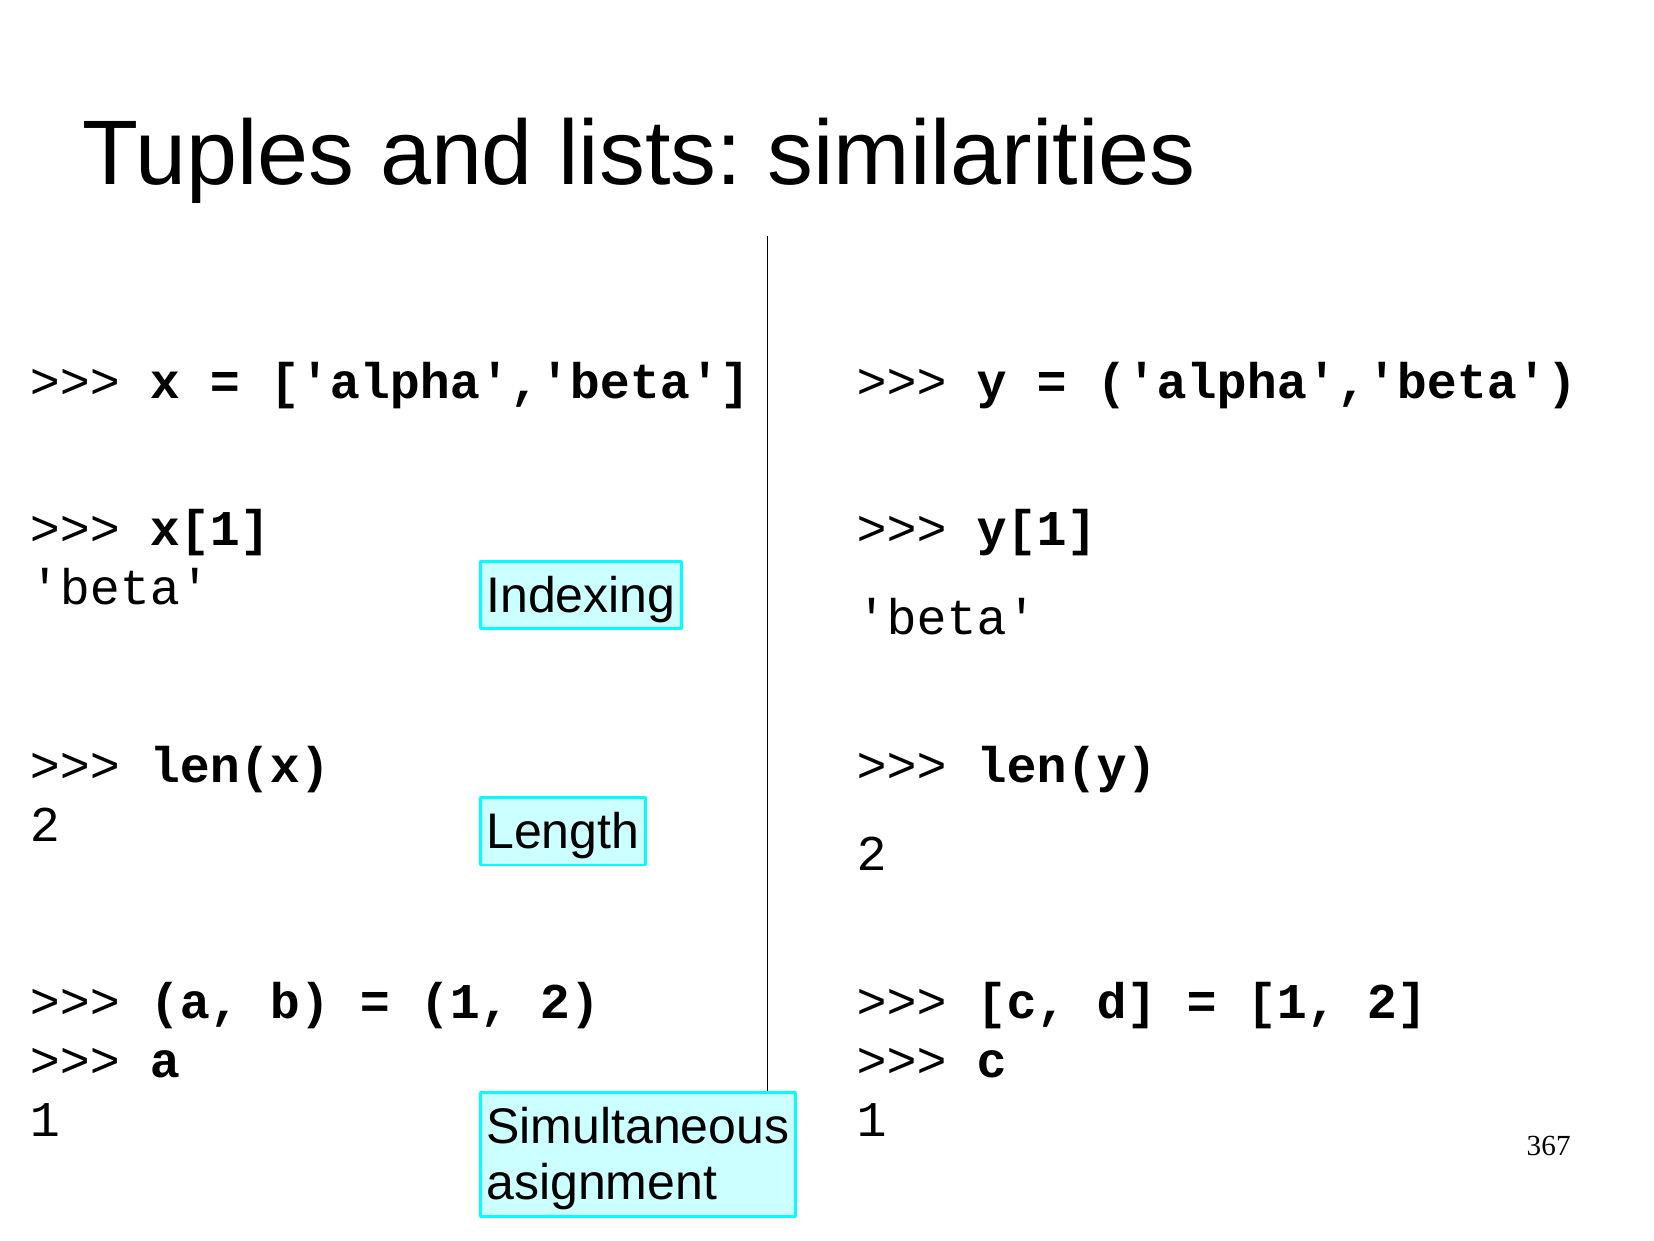

# Tuples and lists: similarities
>>>
x = ['alpha','beta']
>>>
y = ('alpha','beta')
>>>
x[1]
>>>
y[1]
'beta'
Indexing
'beta'
>>>
len(x)
>>>
len(y)
2
Length
2
>>>
(a, b) = (1, 2)
>>>
[c, d] = [1, 2]
>>>
a
>>>
c
1
1
Simultaneous
asignment
367